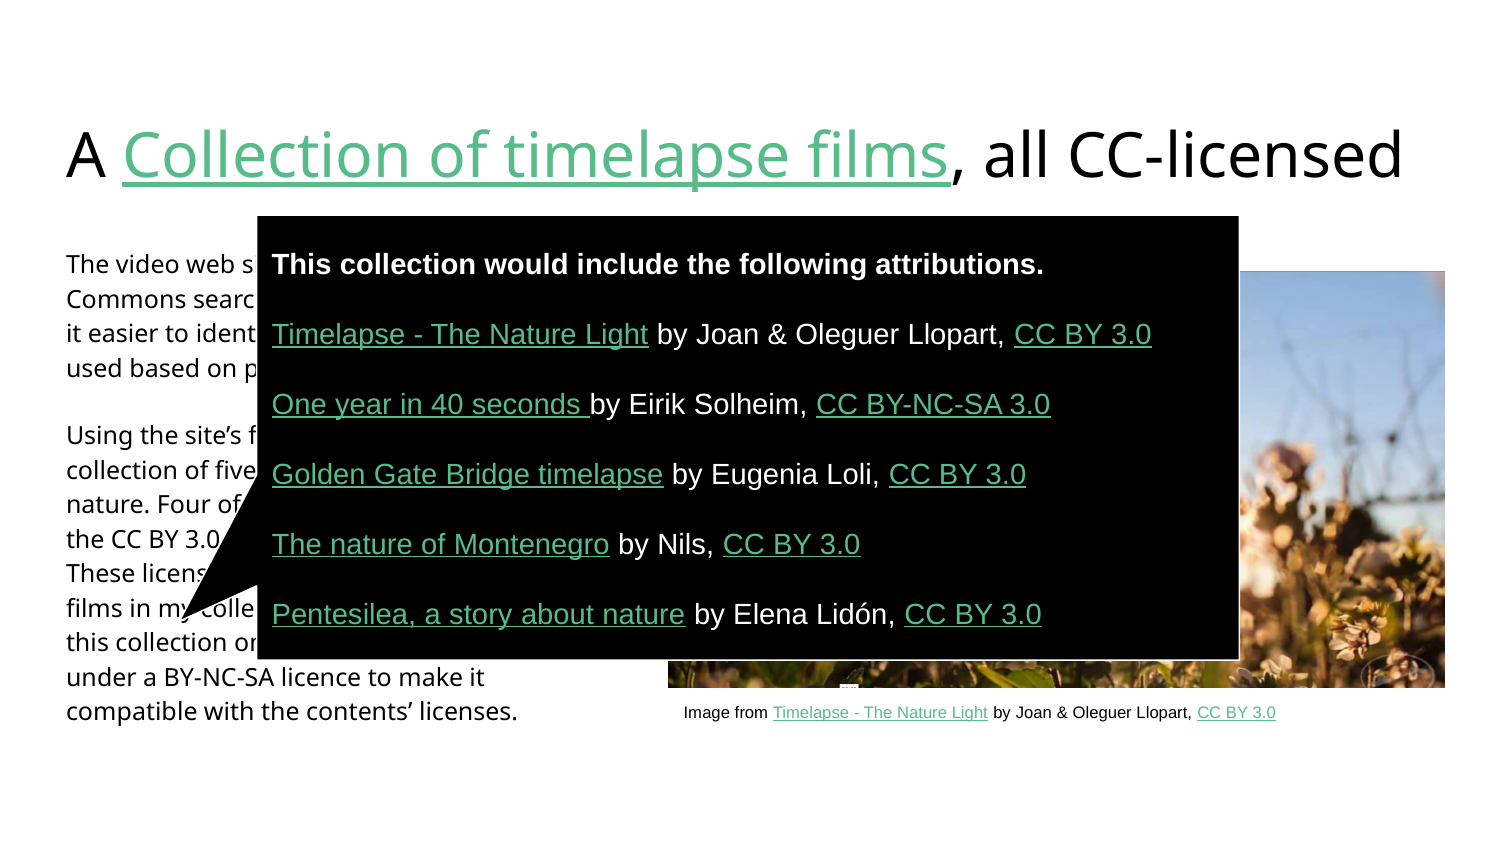

# A Collection of timelapse films, all CC-licensed
This collection would include the following attributions.
Timelapse - The Nature Light by Joan & Oleguer Llopart, CC BY 3.0
One year in 40 seconds by Eirik Solheim, CC BY-NC-SA 3.0
Golden Gate Bridge timelapse by Eugenia Loli, CC BY 3.0
The nature of Montenegro by Nils, CC BY 3.0
Pentesilea, a story about nature by Elena Lidón, CC BY 3.0
The video web site, Vimeo, includes a Creative Commons search filter on its films. This makes it easier to identify which ones can be share or used based on particular rights.
Using the site’s functionality I created a collection of five films that show timelapses of nature. Four of the films were licensed under the CC BY 3.0 license and one BY-NC-SA 3.0. These licenses will persist on the individual films in my collection. If I want to distribute this collection on a DVD I’ll need to do so under a BY-NC-SA licence to make it compatible with the contents’ licenses.
Image from Timelapse - The Nature Light by Joan & Oleguer Llopart, CC BY 3.0